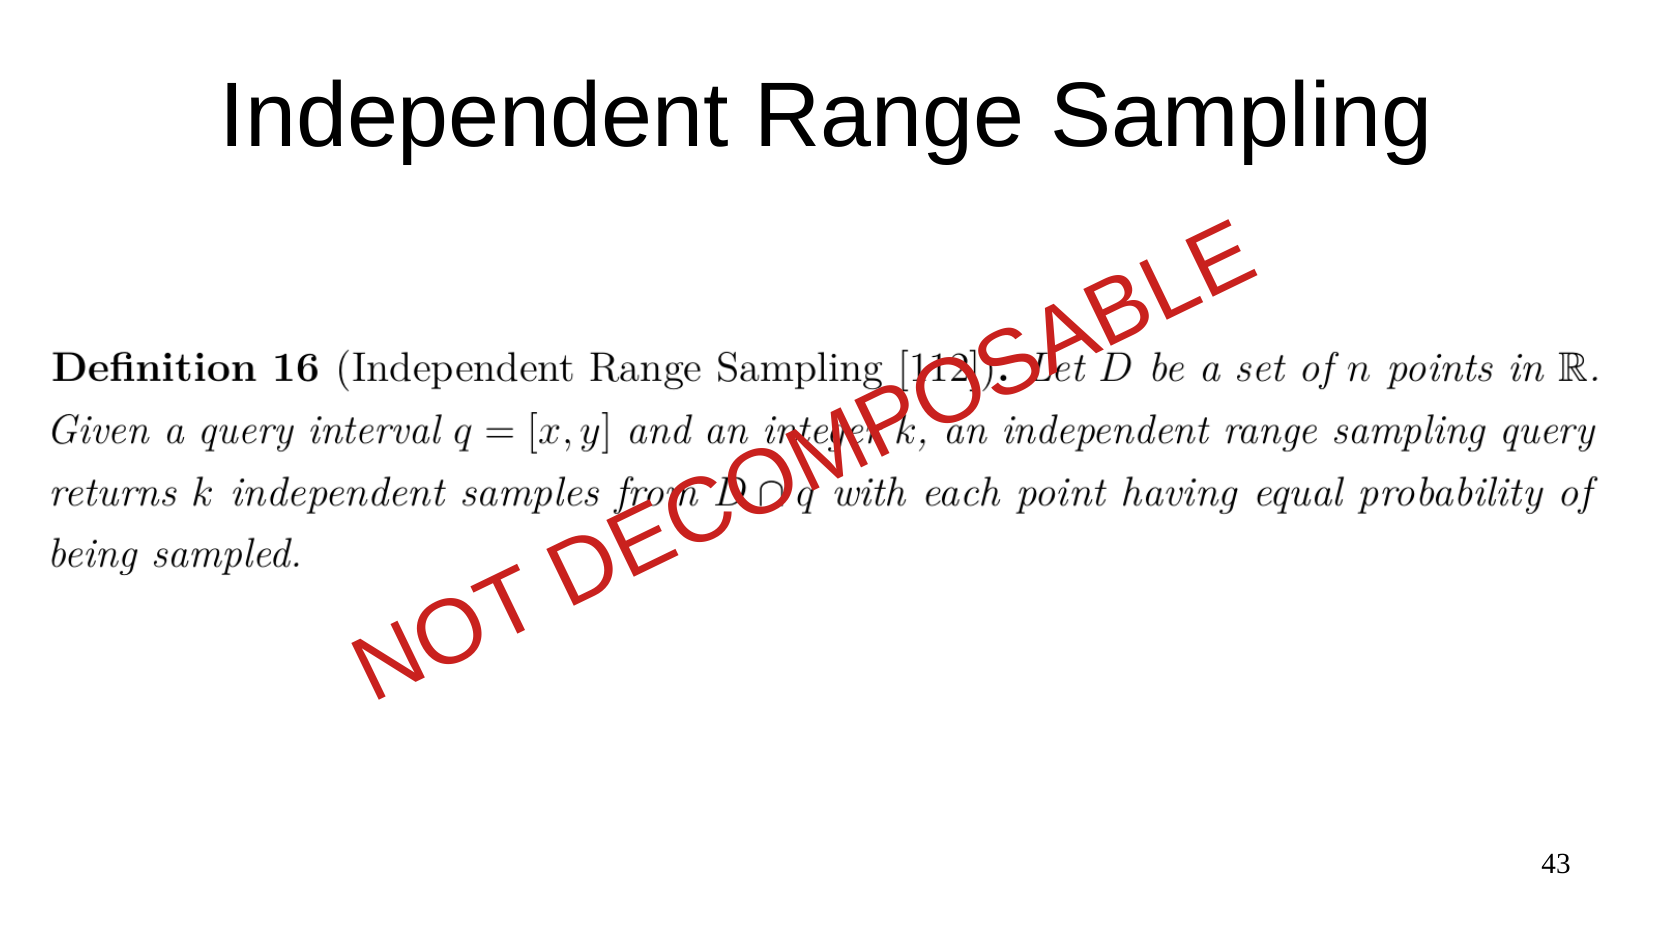

# Independent Range Sampling
NOT DECOMPOSABLE
43